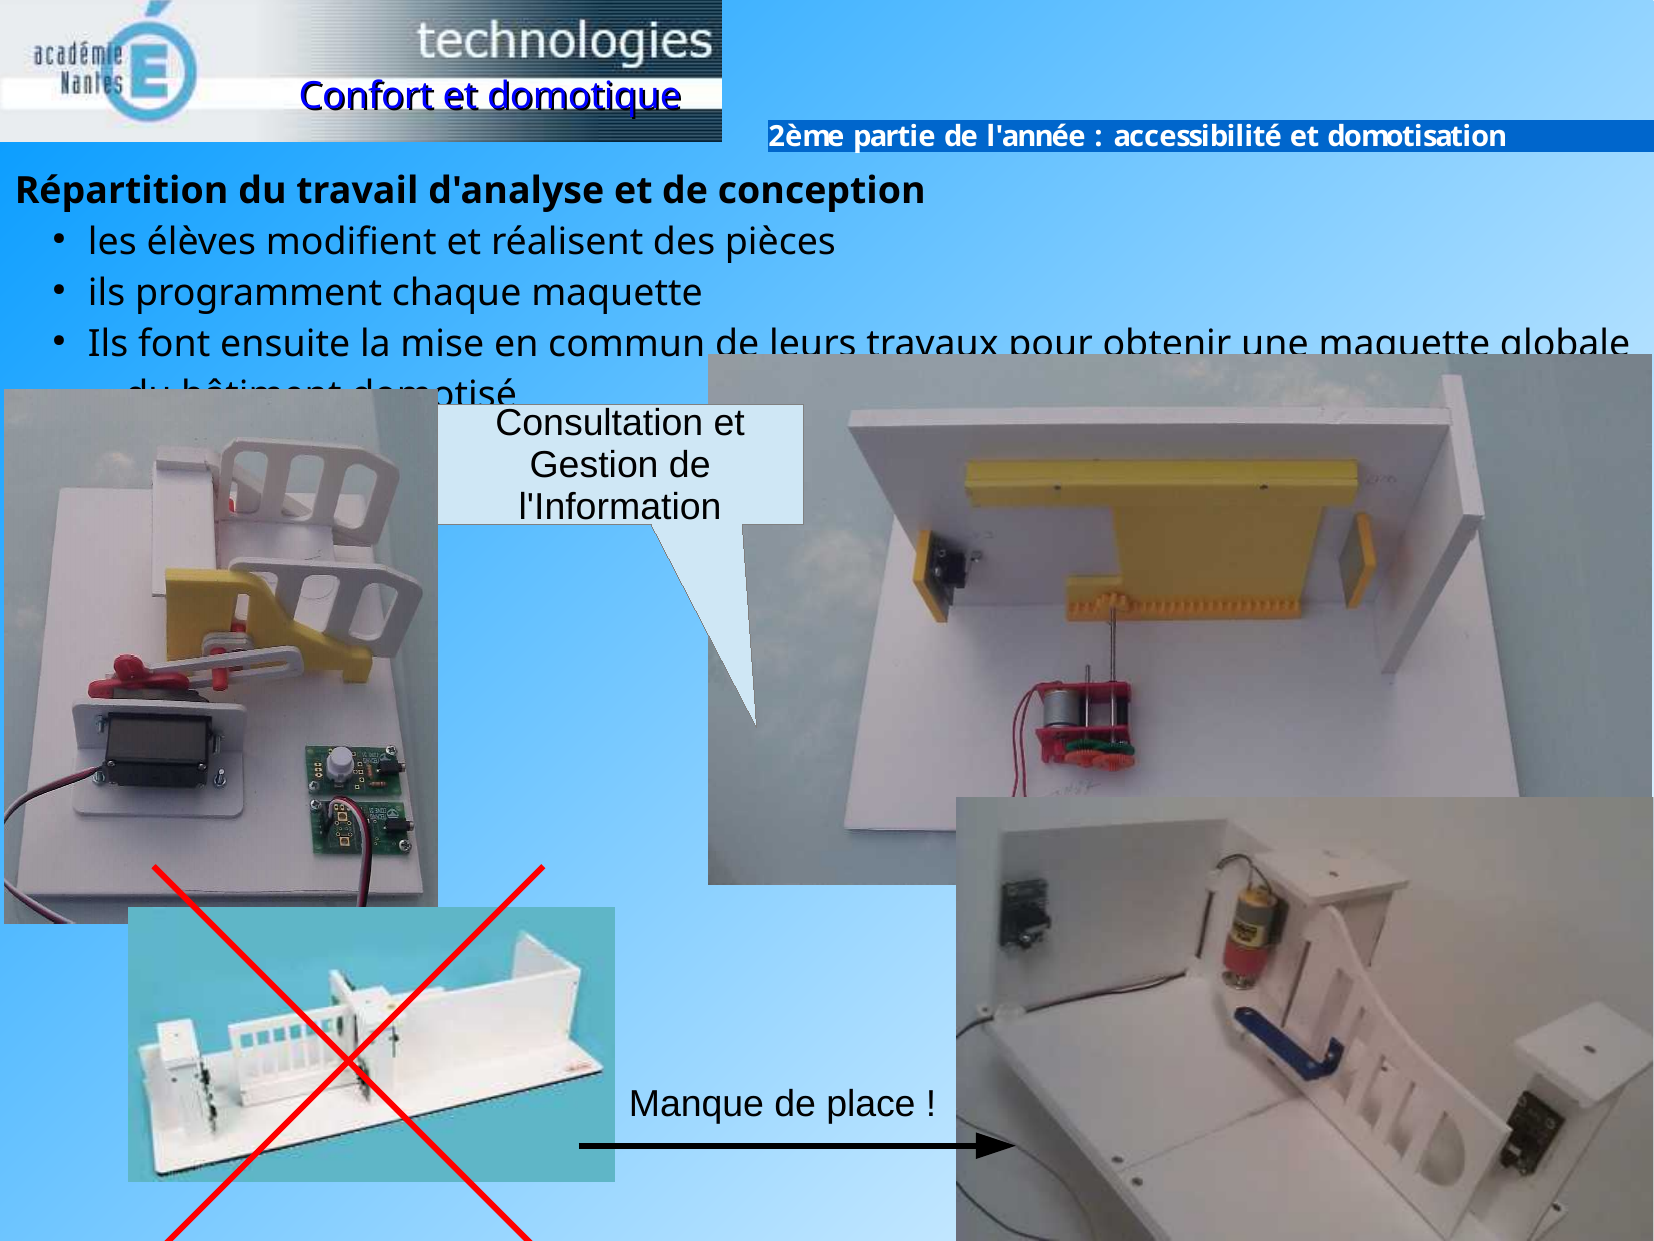

Confort et domotique
Répartition du travail d'analyse et de conception
les élèves modifient et réalisent des pièces
ils programment chaque maquette
Ils font ensuite la mise en commun de leurs travaux pour obtenir une maquette globale du bâtiment domotisé
Consultation et Gestion de l'Information
Manque de place !